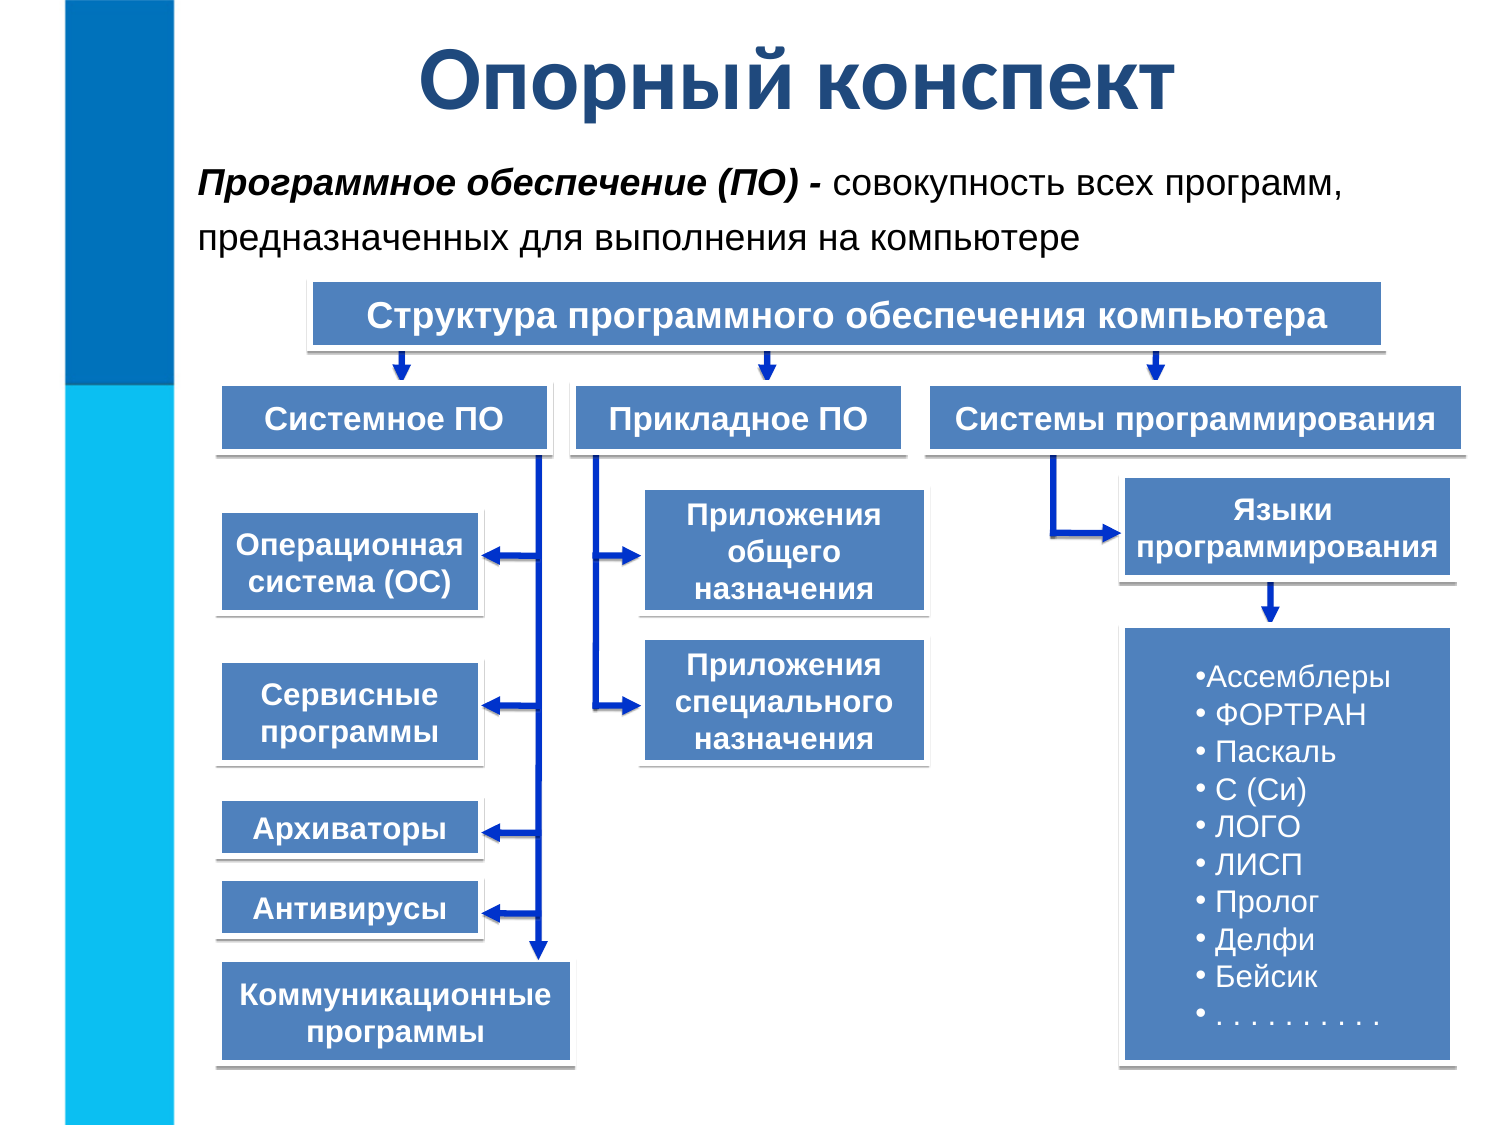

Опорный конспект
Программное обеспечение (ПО) - совокупность всех программ,
предназначенных для выполнения на компьютере
Структура программного обеспечения компьютера
Системное ПО
Прикладное ПО
Системы программирования
Языки
программирования
Приложения
общего
назначения
Операционная
система (ОС)
Ассемблеры
 ФОРТРАН
 Паскаль
 С (Си)
 ЛОГО
 ЛИСП
 Пролог
 Делфи
 Бейсик
 . . . . . . . . . .
Приложения
специального
назначения
Сервисные
программы
Архиваторы
Антивирусы
Коммуникационные
программы